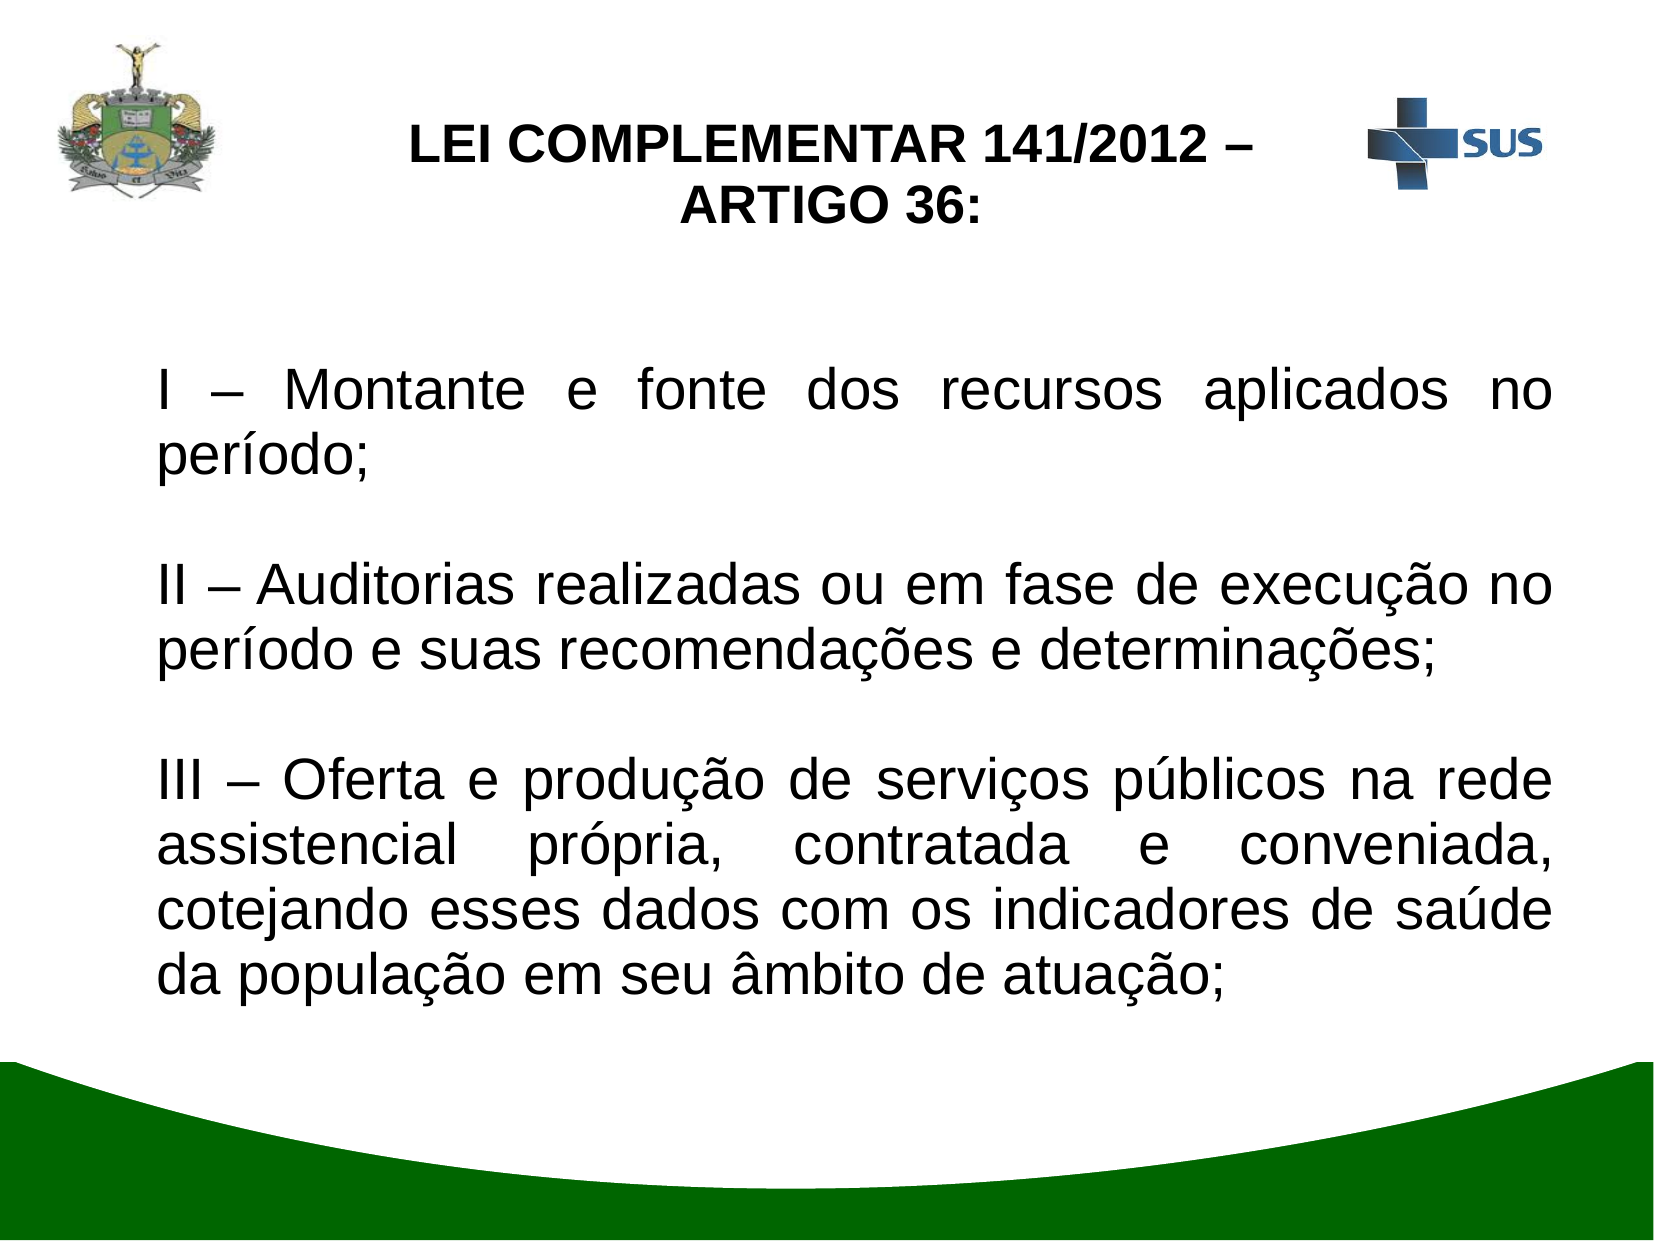

LEI COMPLEMENTAR 141/2012 – ARTIGO 36:
I – Montante e fonte dos recursos aplicados no período;
II – Auditorias realizadas ou em fase de execução no período e suas recomendações e determinações;
III – Oferta e produção de serviços públicos na rede assistencial própria, contratada e conveniada, cotejando esses dados com os indicadores de saúde da população em seu âmbito de atuação;